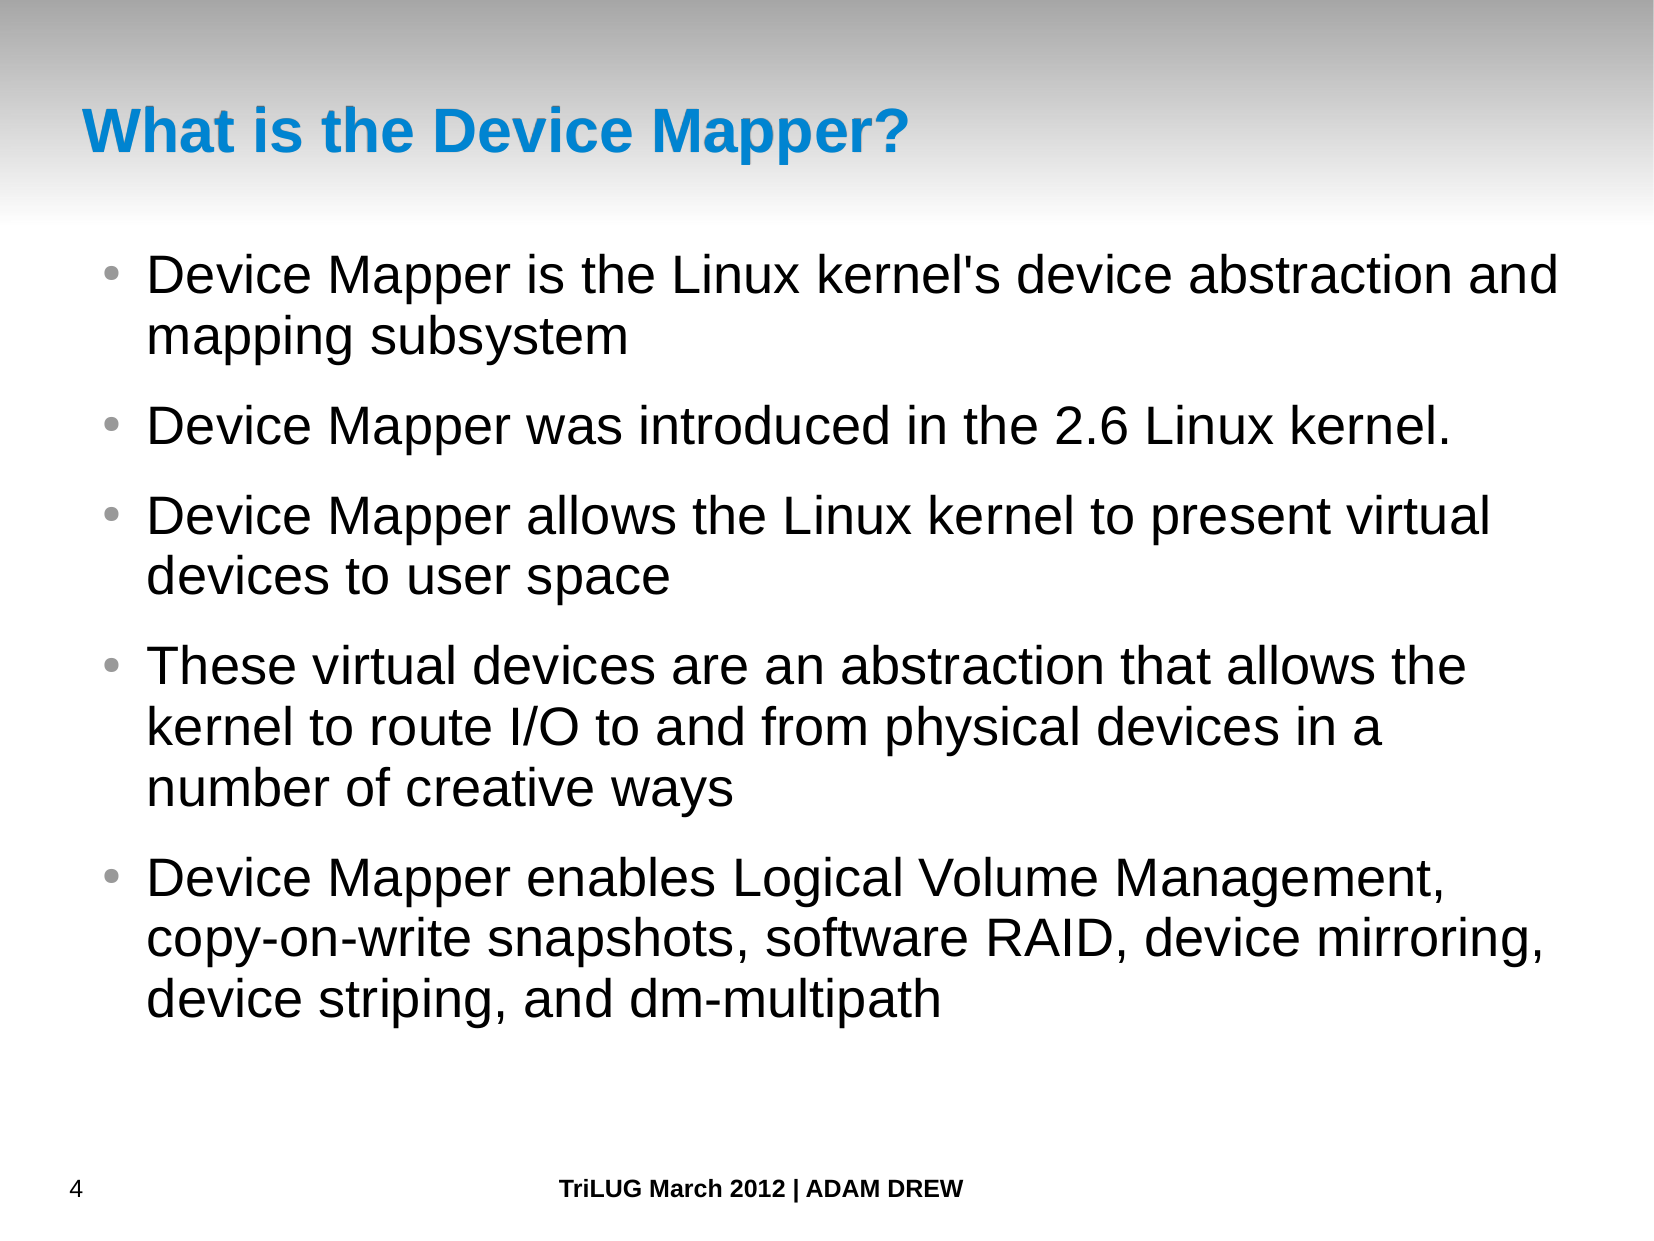

# What is the Device Mapper?
Device Mapper is the Linux kernel's device abstraction and mapping subsystem
Device Mapper was introduced in the 2.6 Linux kernel.
Device Mapper allows the Linux kernel to present virtual devices to user space
These virtual devices are an abstraction that allows the kernel to route I/O to and from physical devices in a number of creative ways
Device Mapper enables Logical Volume Management, copy-on-write snapshots, software RAID, device mirroring, device striping, and dm-multipath